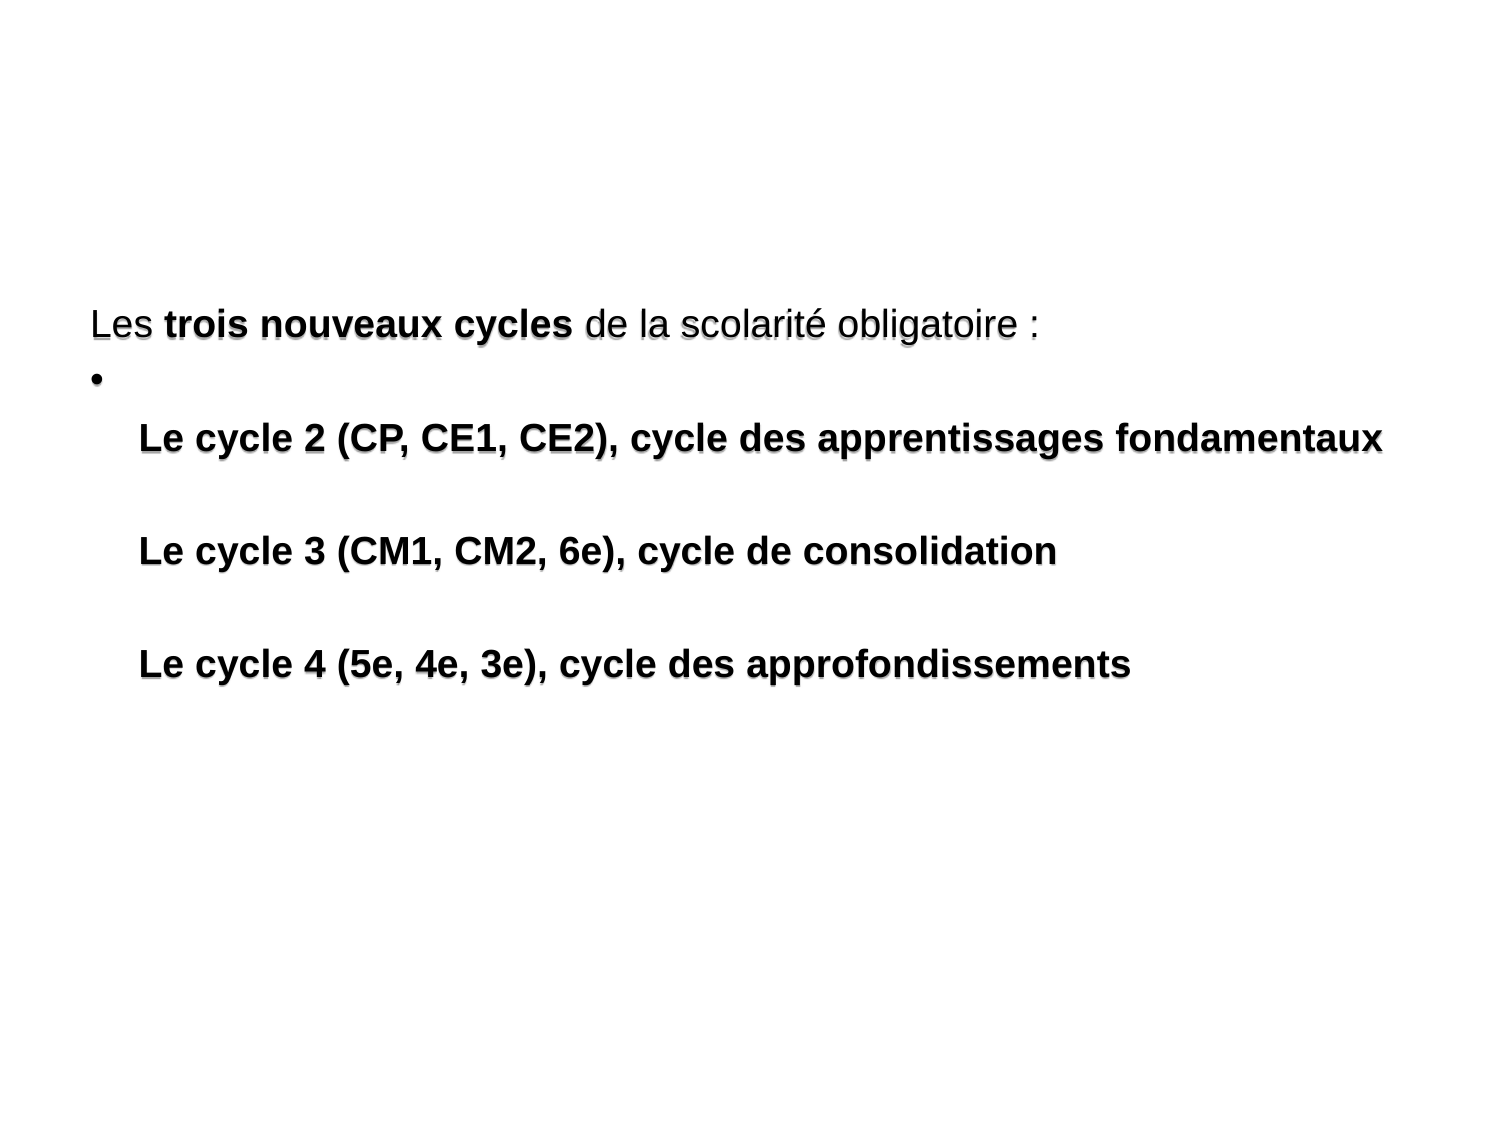

# Les trois nouveaux cycles de la scolarité obligatoire :
Le cycle 2 (CP, CE1, CE2), cycle des apprentissages fondamentaux
Le cycle 3 (CM1, CM2, 6e), cycle de consolidation
Le cycle 4 (5e, 4e, 3e), cycle des approfondissements